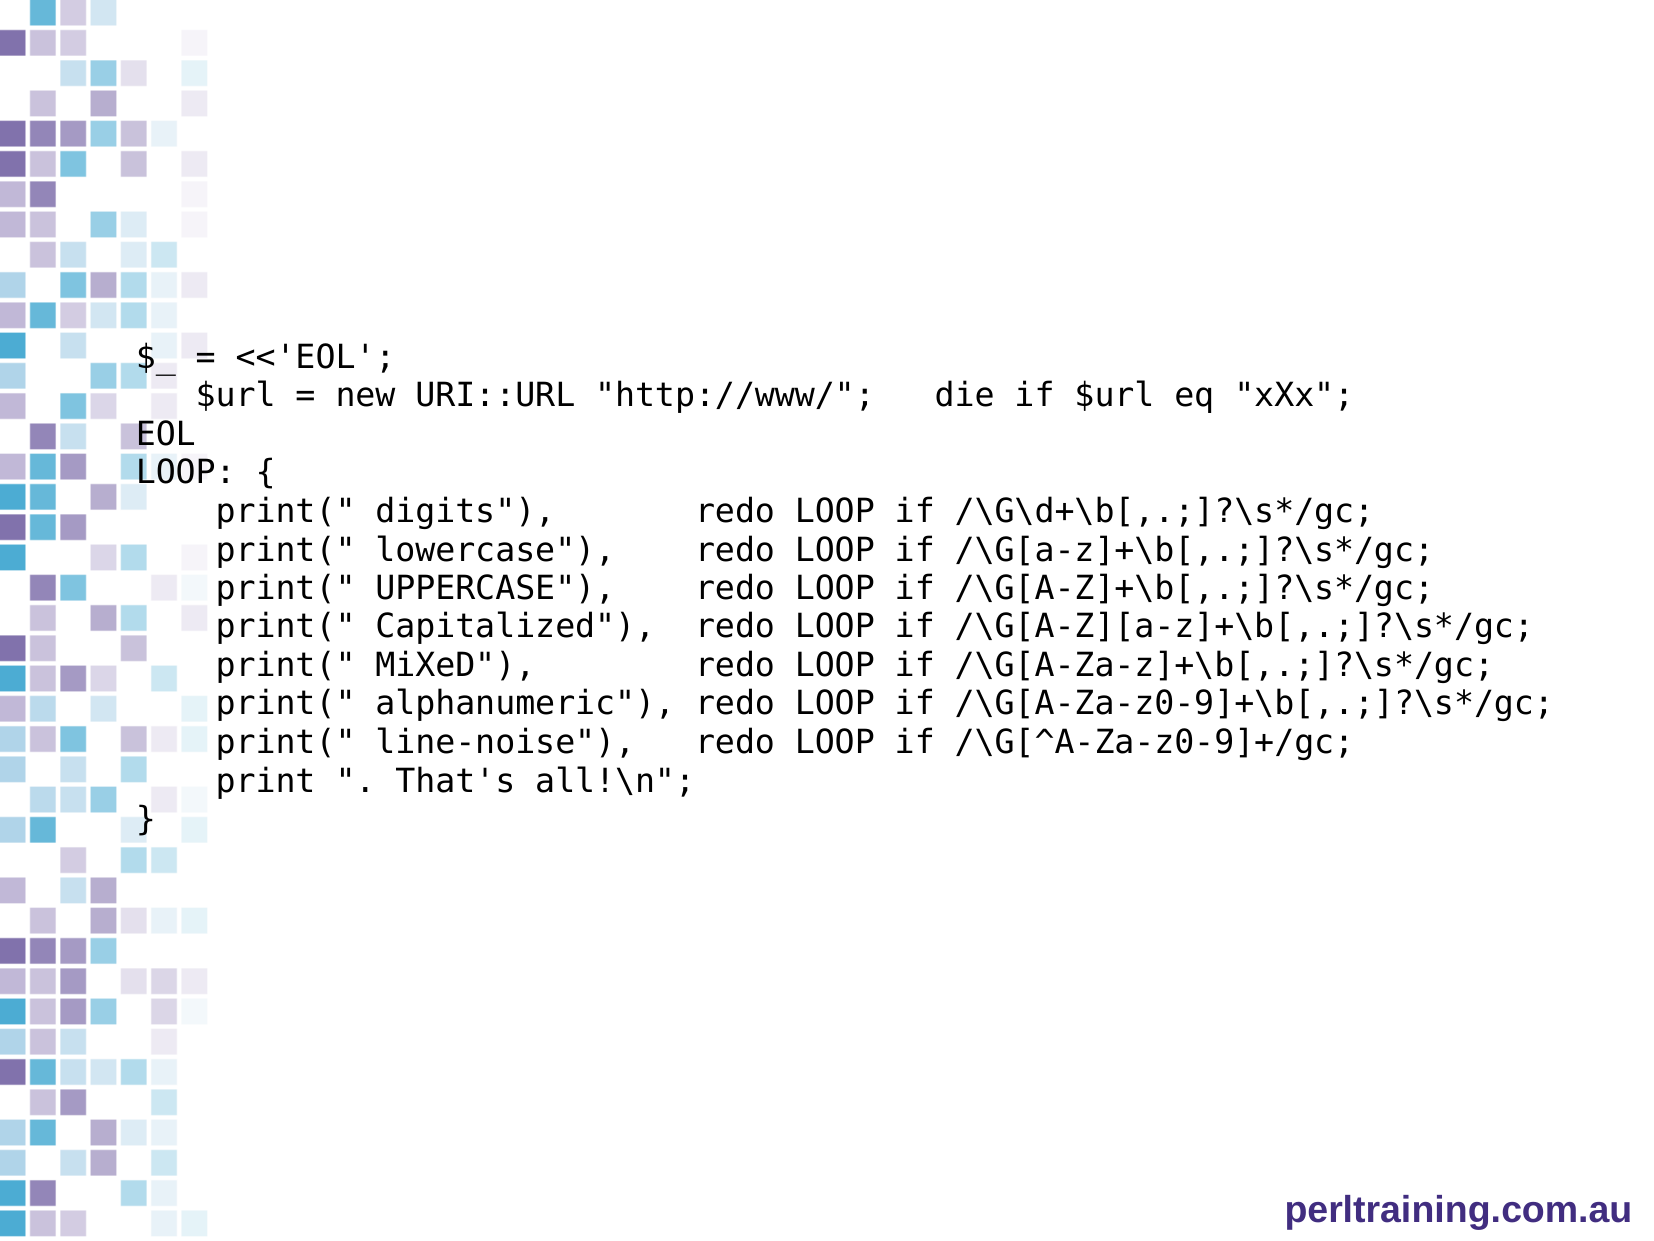

# $_ = <<'EOL'; $url = new URI::URL "http://www/"; die if $url eq "xXx"; EOL LOOP: { print(" digits"), redo LOOP if /\G\d+\b[,.;]?\s*/gc; print(" lowercase"), redo LOOP if /\G[a-z]+\b[,.;]?\s*/gc; print(" UPPERCASE"), redo LOOP if /\G[A-Z]+\b[,.;]?\s*/gc; print(" Capitalized"), redo LOOP if /\G[A-Z][a-z]+\b[,.;]?\s*/gc; print(" MiXeD"), redo LOOP if /\G[A-Za-z]+\b[,.;]?\s*/gc; print(" alphanumeric"), redo LOOP if /\G[A-Za-z0-9]+\b[,.;]?\s*/gc; print(" line-noise"), redo LOOP if /\G[^A-Za-z0-9]+/gc; print ". That's all!\n"; }